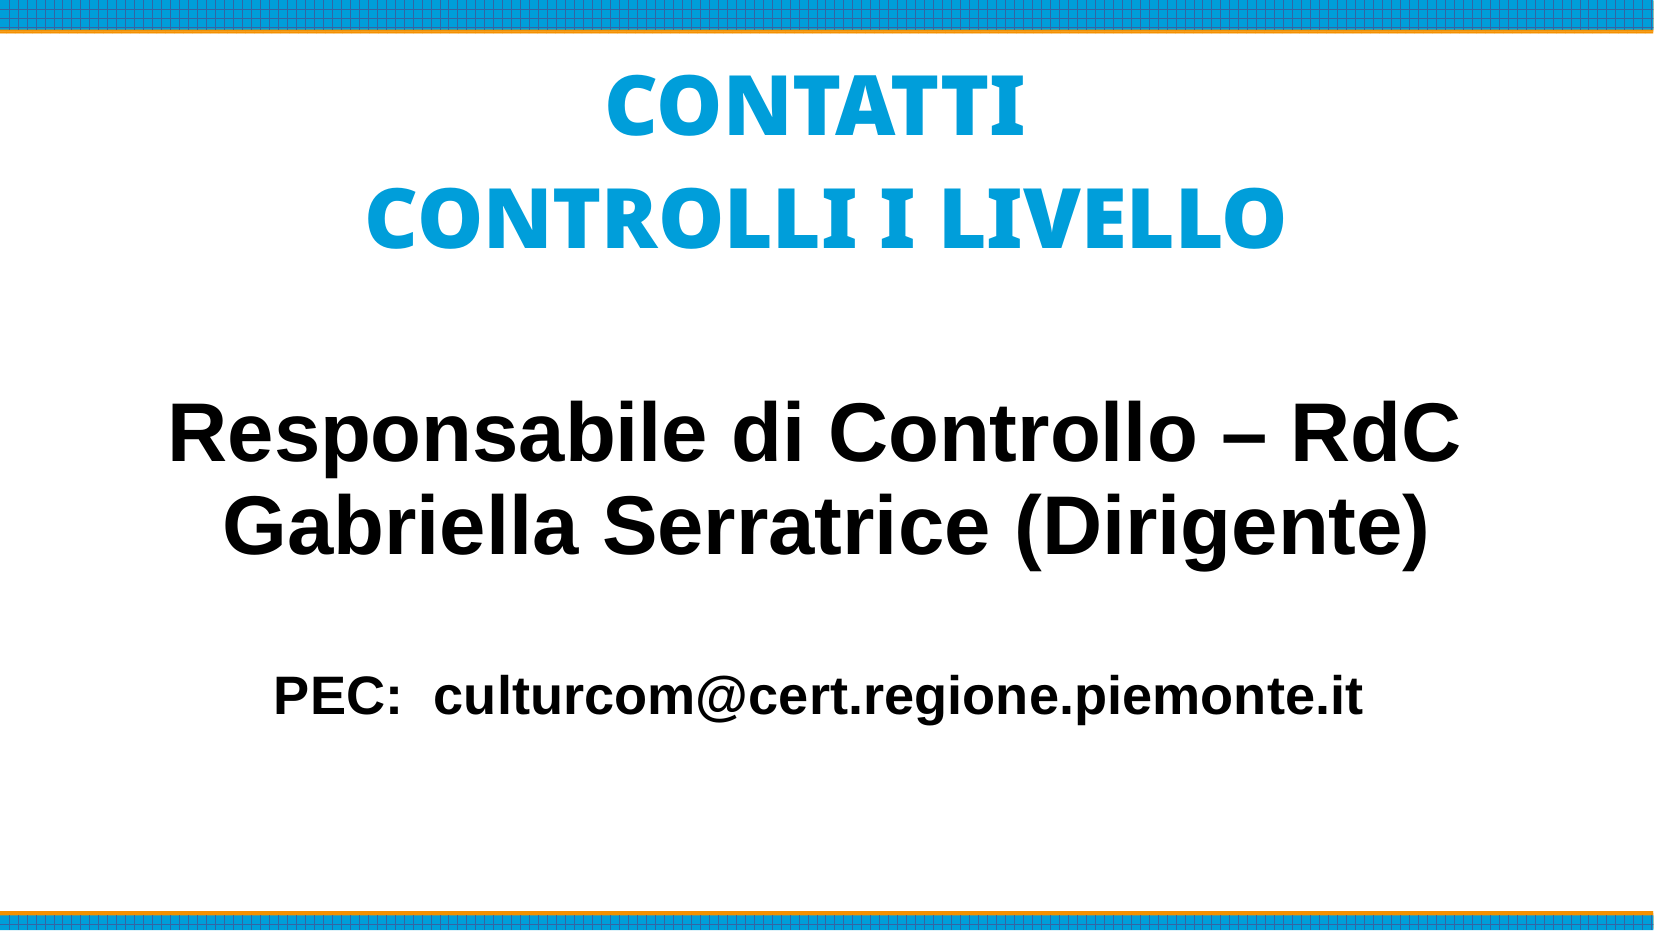

# CONTATTI
CONTROLLI I LIVELLO
Responsabile di Controllo – RdC
Gabriella Serratrice (Dirigente)
PEC: culturcom@cert.regione.piemonte.it